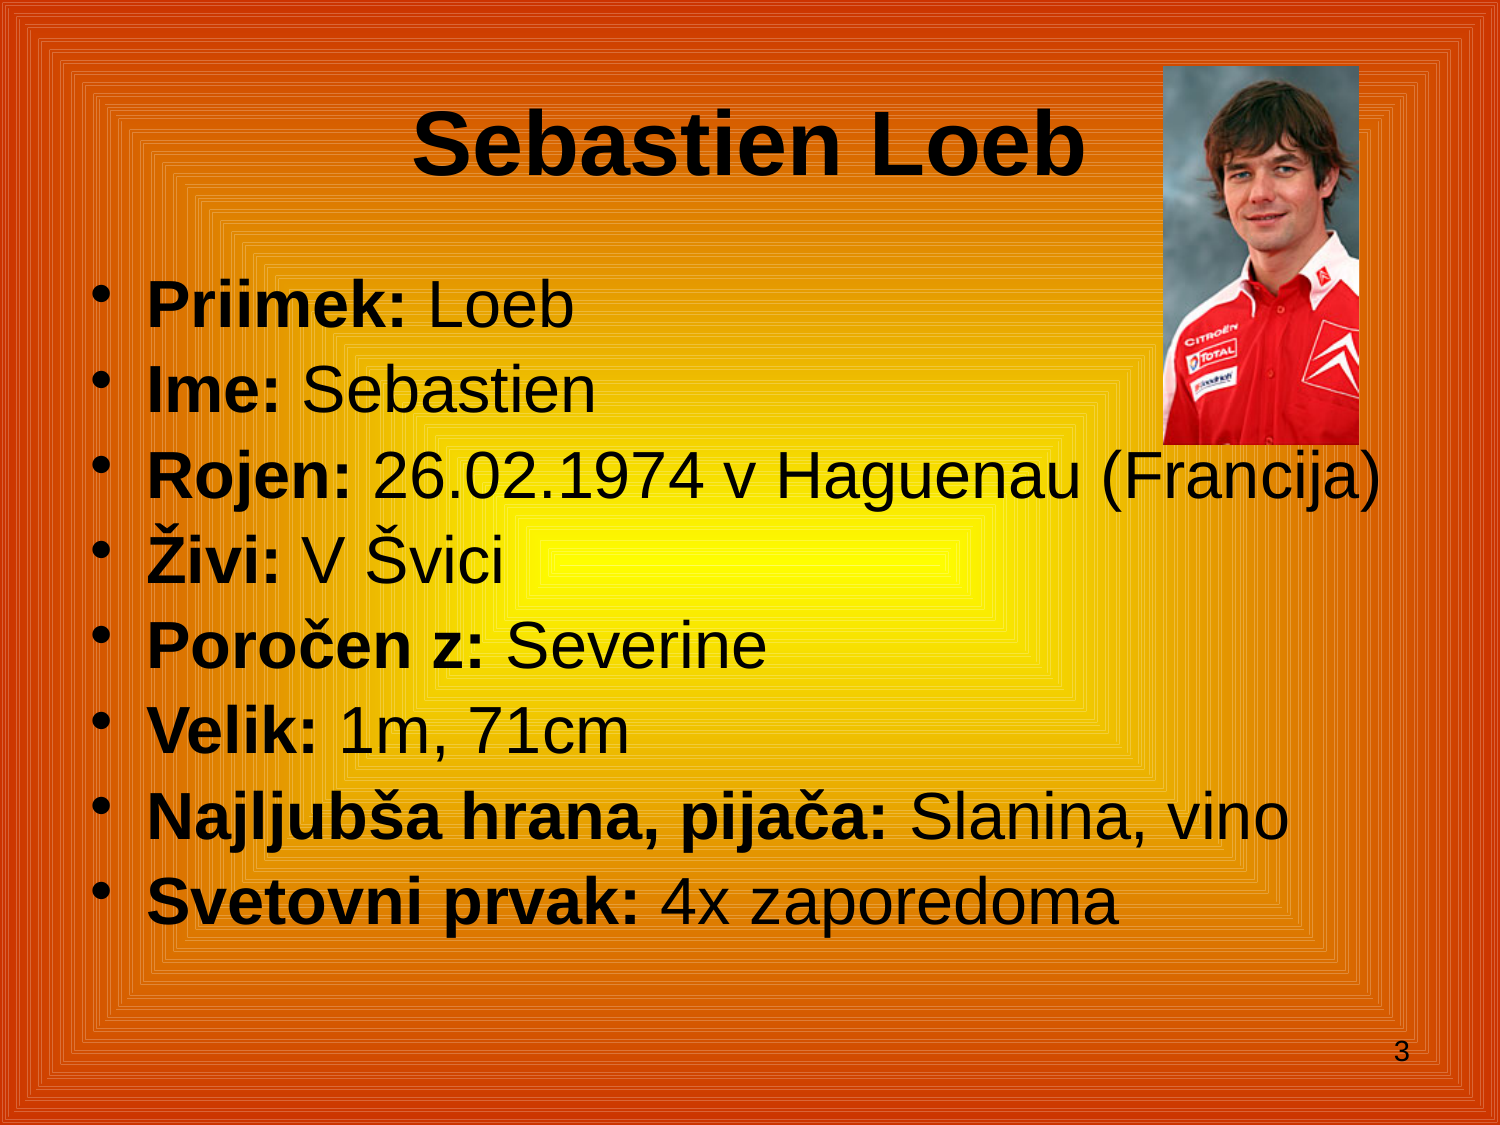

# Sebastien Loeb
Priimek: Loeb
Ime: Sebastien
Rojen: 26.02.1974 v Haguenau (Francija)
Živi: V Švici
Poročen z: Severine
Velik: 1m, 71cm
Najljubša hrana, pijača: Slanina, vino
Svetovni prvak: 4x zaporedoma